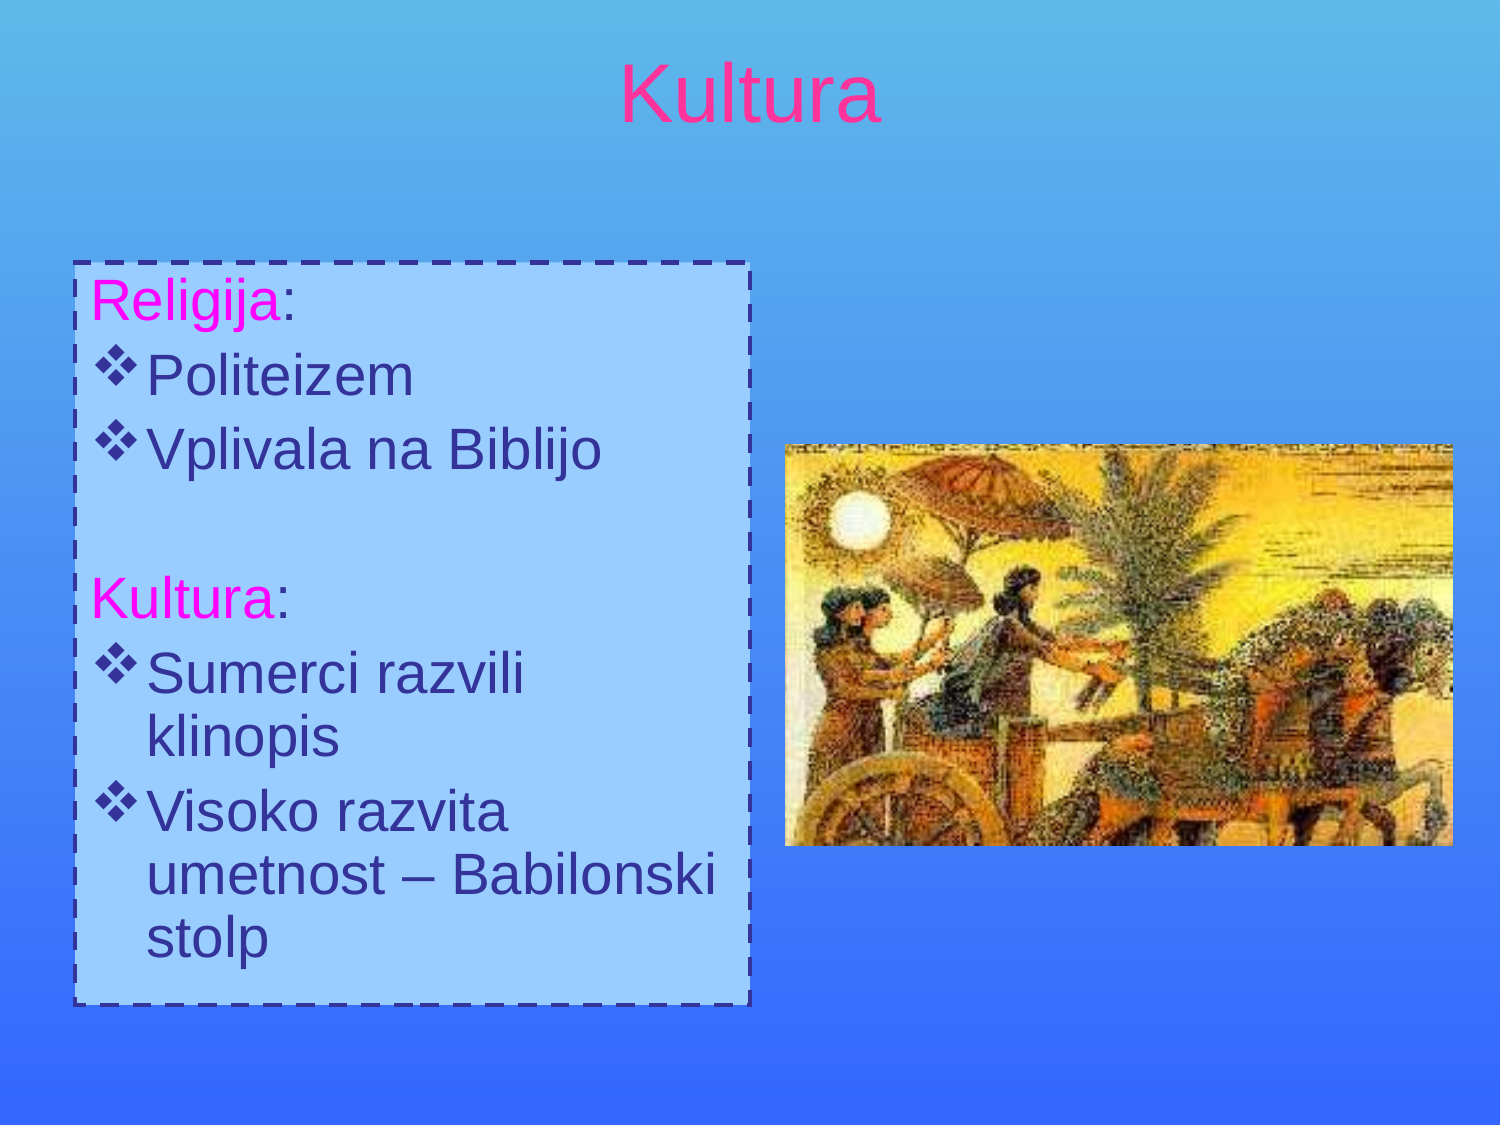

# Kultura
Religija:
Politeizem
Vplivala na Biblijo
Kultura:
Sumerci razvili klinopis
Visoko razvita umetnost – Babilonski stolp